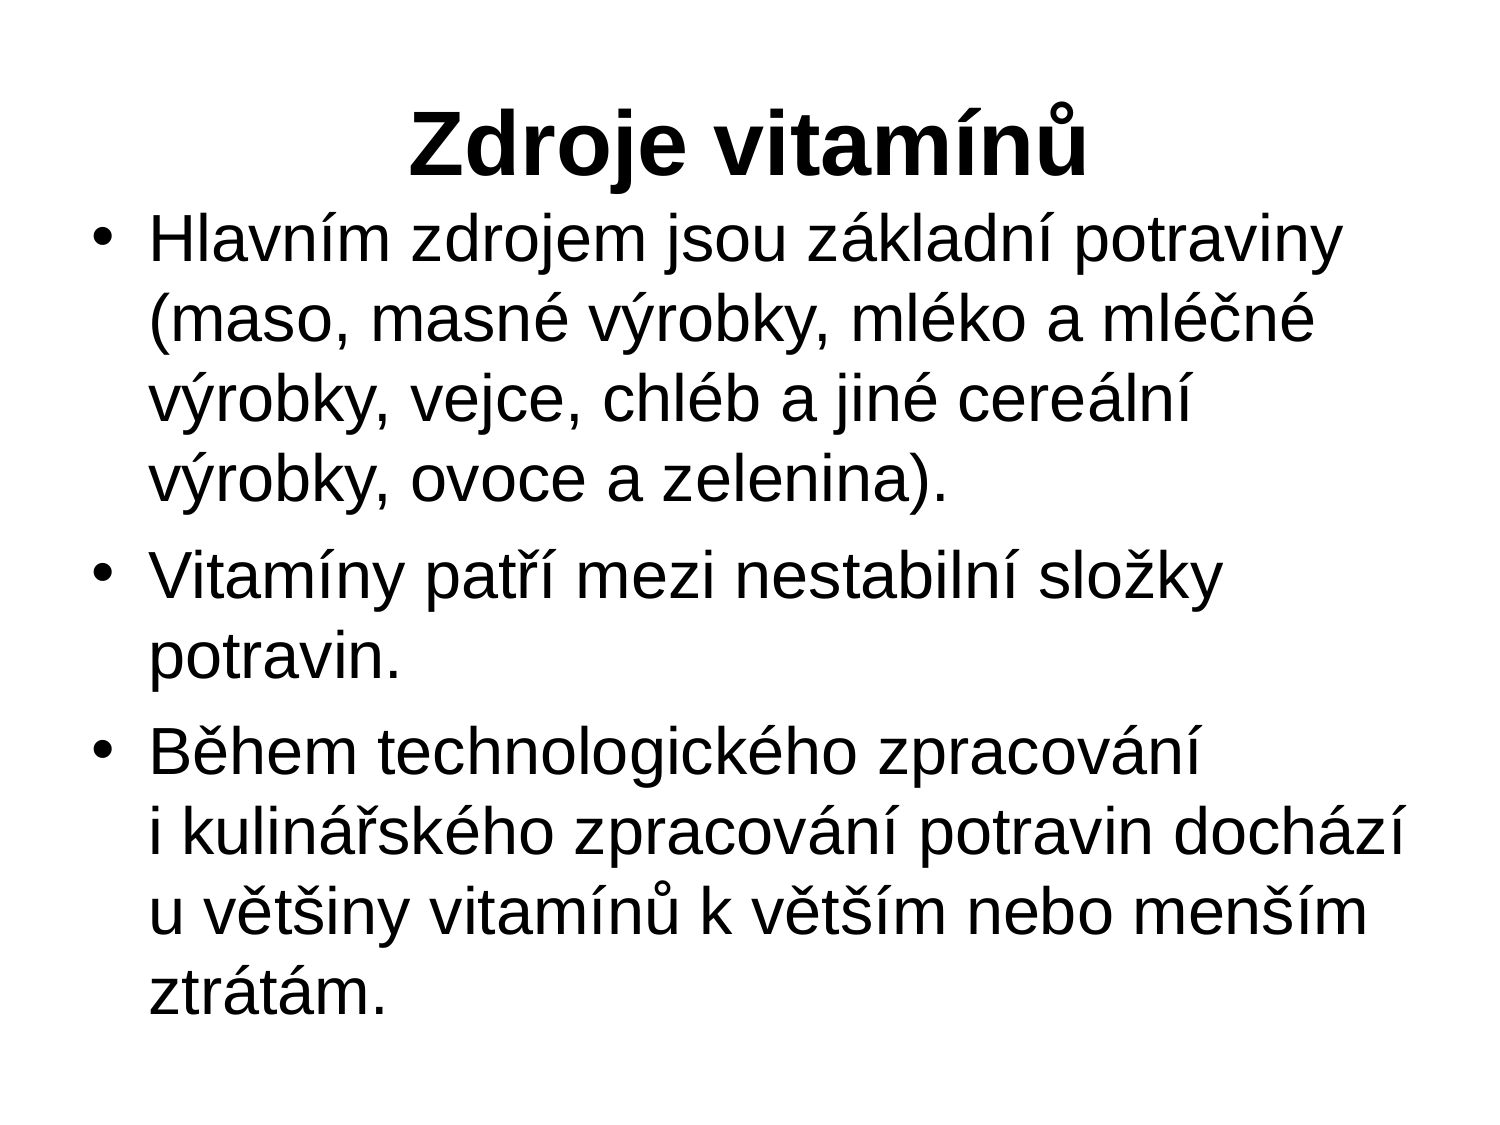

# Zdroje vitamínů
Hlavním zdrojem jsou základní potraviny (maso, masné výrobky, mléko a mléčné výrobky, vejce, chléb a jiné cereální výrobky, ovoce a zelenina).
Vitamíny patří mezi nestabilní složky potravin.
Během technologického zpracování
i kulinářského zpracování potravin dochází u většiny vitamínů k větším nebo menším ztrátám.